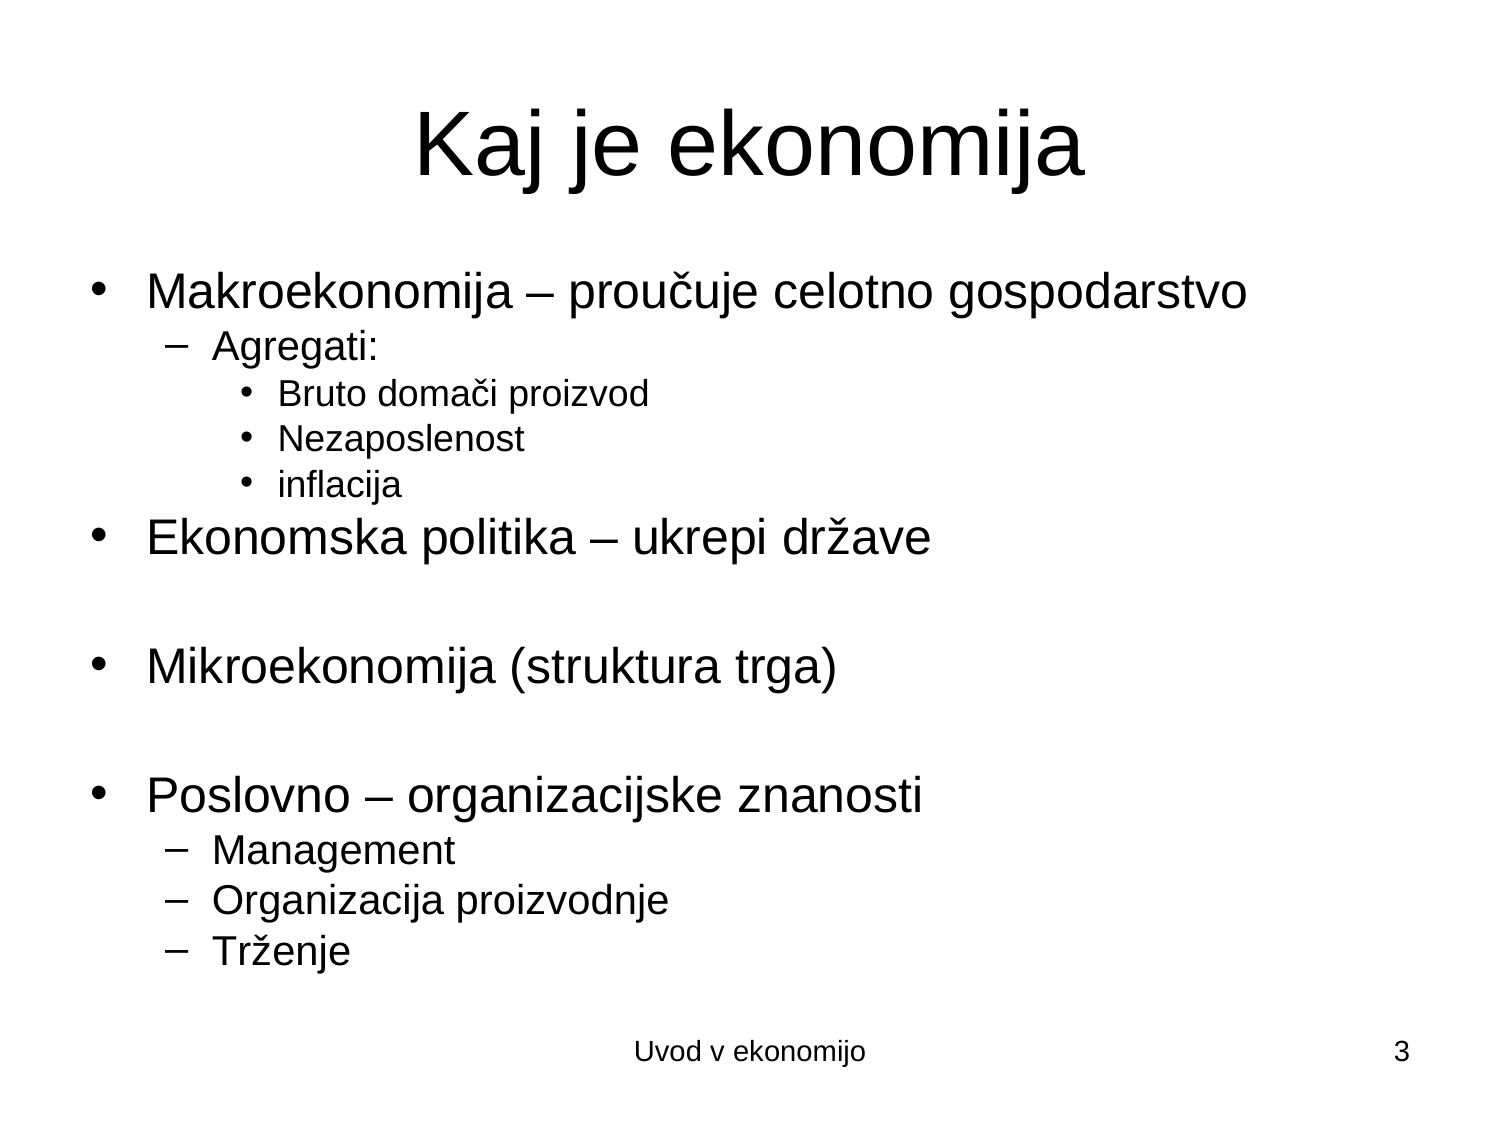

# Kaj je ekonomija
Makroekonomija – proučuje celotno gospodarstvo
Agregati:
Bruto domači proizvod
Nezaposlenost
inflacija
Ekonomska politika – ukrepi države
Mikroekonomija (struktura trga)
Poslovno – organizacijske znanosti
Management
Organizacija proizvodnje
Trženje
Uvod v ekonomijo